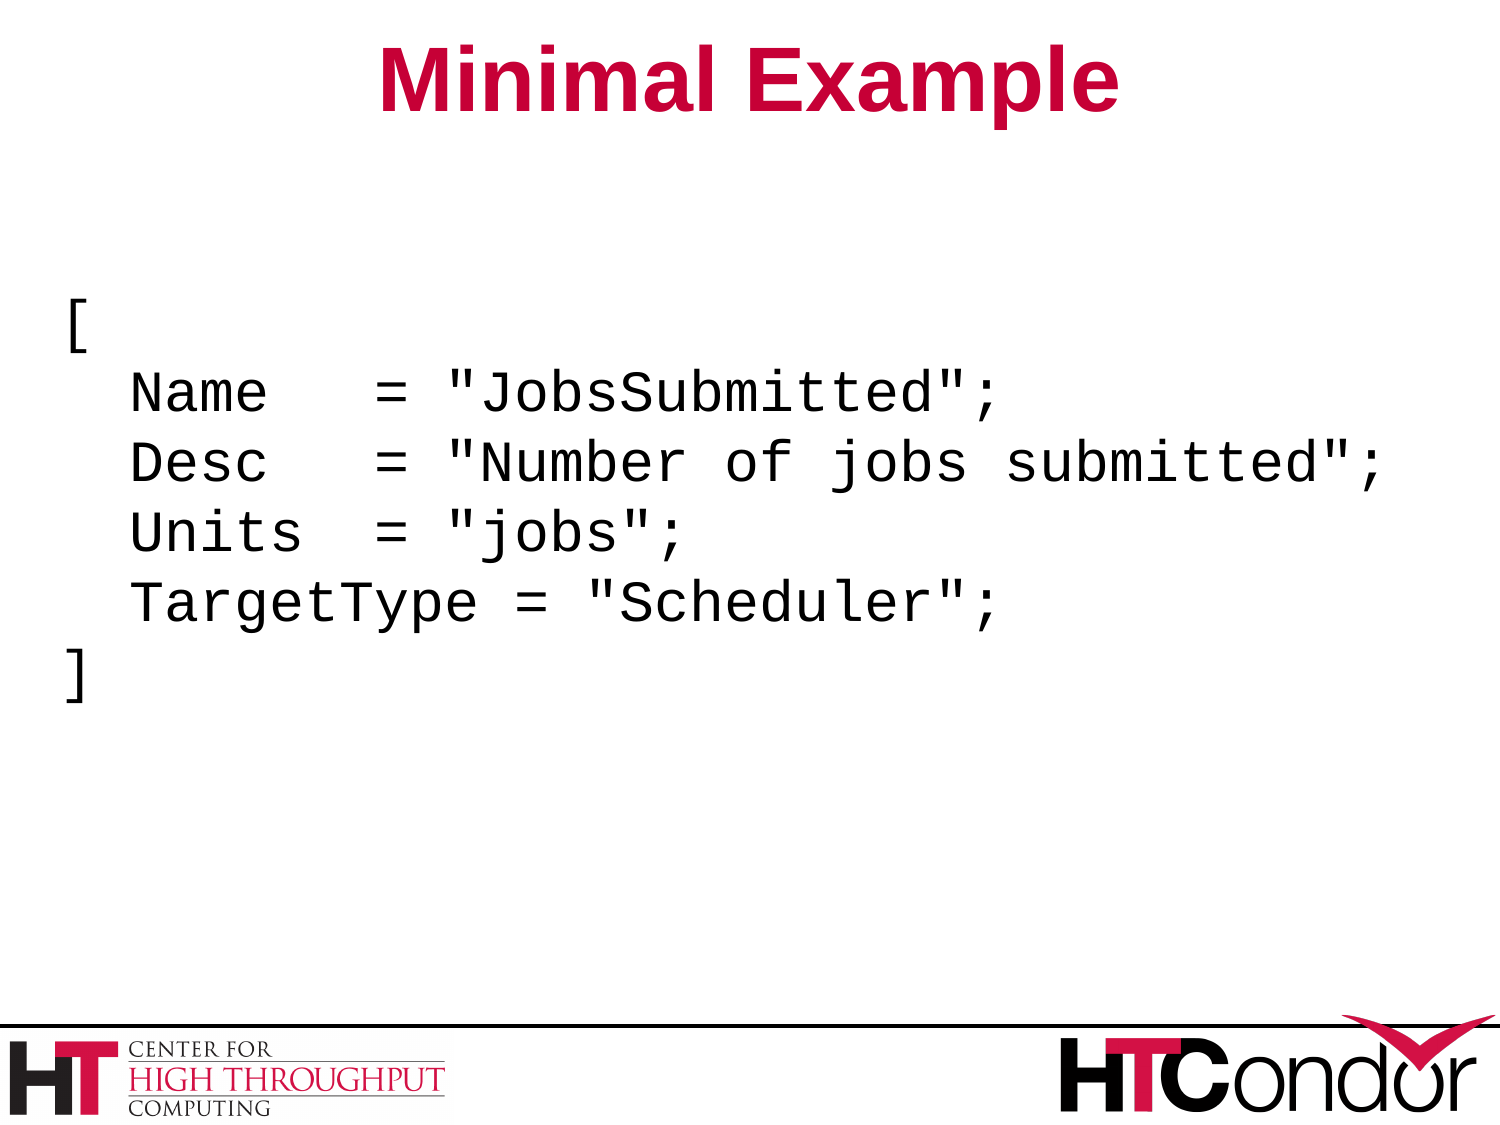

# Minimal Example
[
 Name = "JobsSubmitted";
 Desc = "Number of jobs submitted";
 Units = "jobs";
 TargetType = "Scheduler";
]